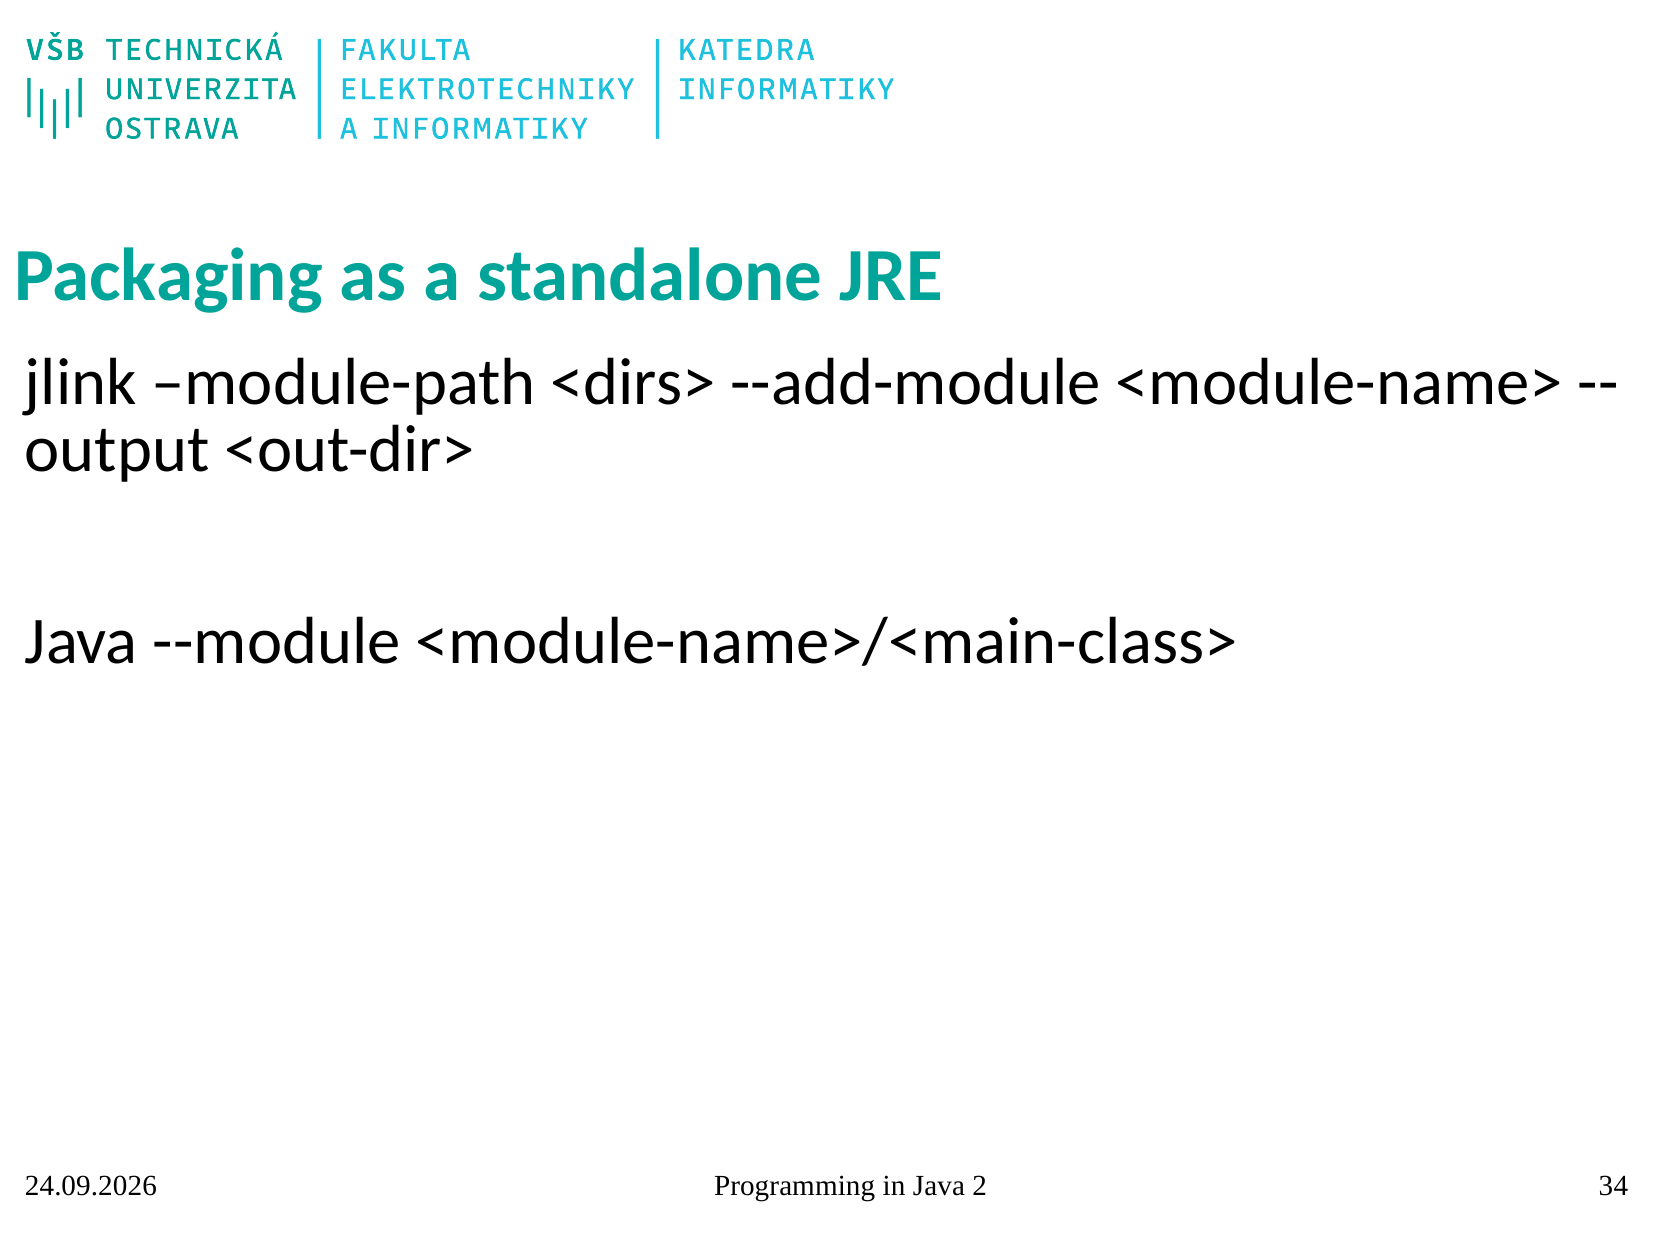

# Packaging as a standalone JRE
jlink –module-path <dirs> --add-module <module-name> --output <out-dir>
Java --module <module-name>/<main-class>
Programming in Java 2
34